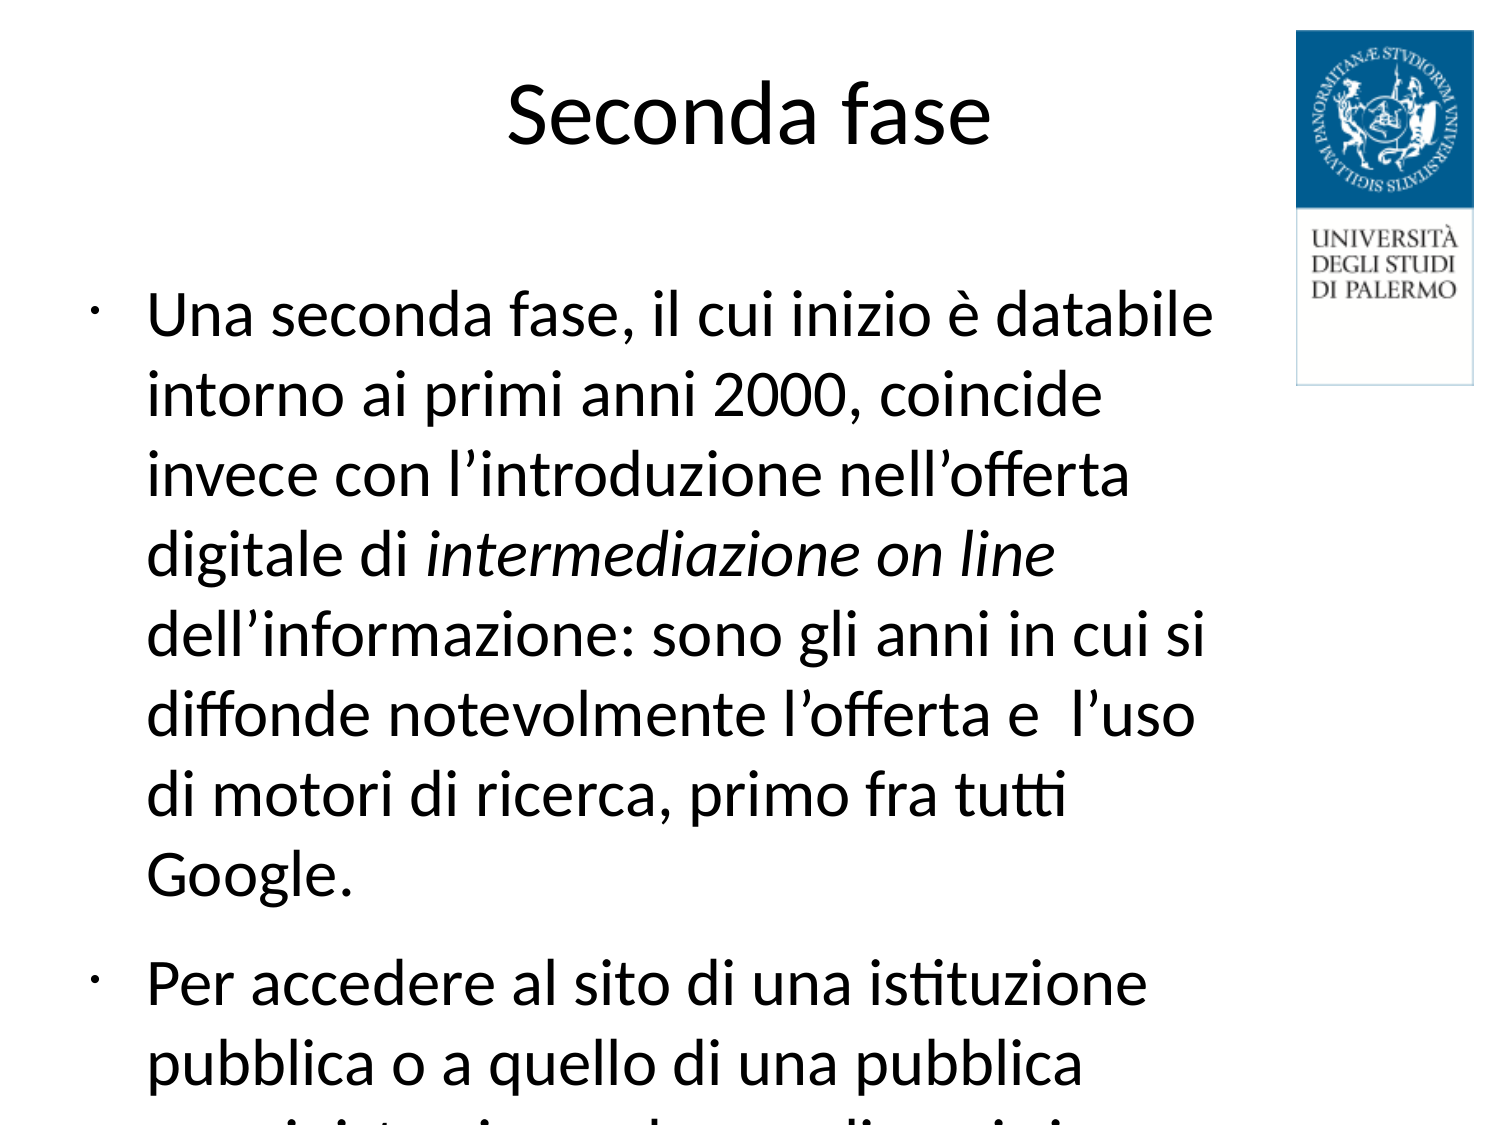

# Seconda fase
Una seconda fase, il cui inizio è databile intorno ai primi anni 2000, coincide invece con l’introduzione nell’offerta digitale di intermediazione on line dell’informazione: sono gli anni in cui si diffonde notevolmente l’offerta e l’uso di motori di ricerca, primo fra tutti Google.
Per accedere al sito di una istituzione pubblica o a quello di una pubblica amministrazione, da quegli anni si comincia ad utilizzare il motore di ricerca.